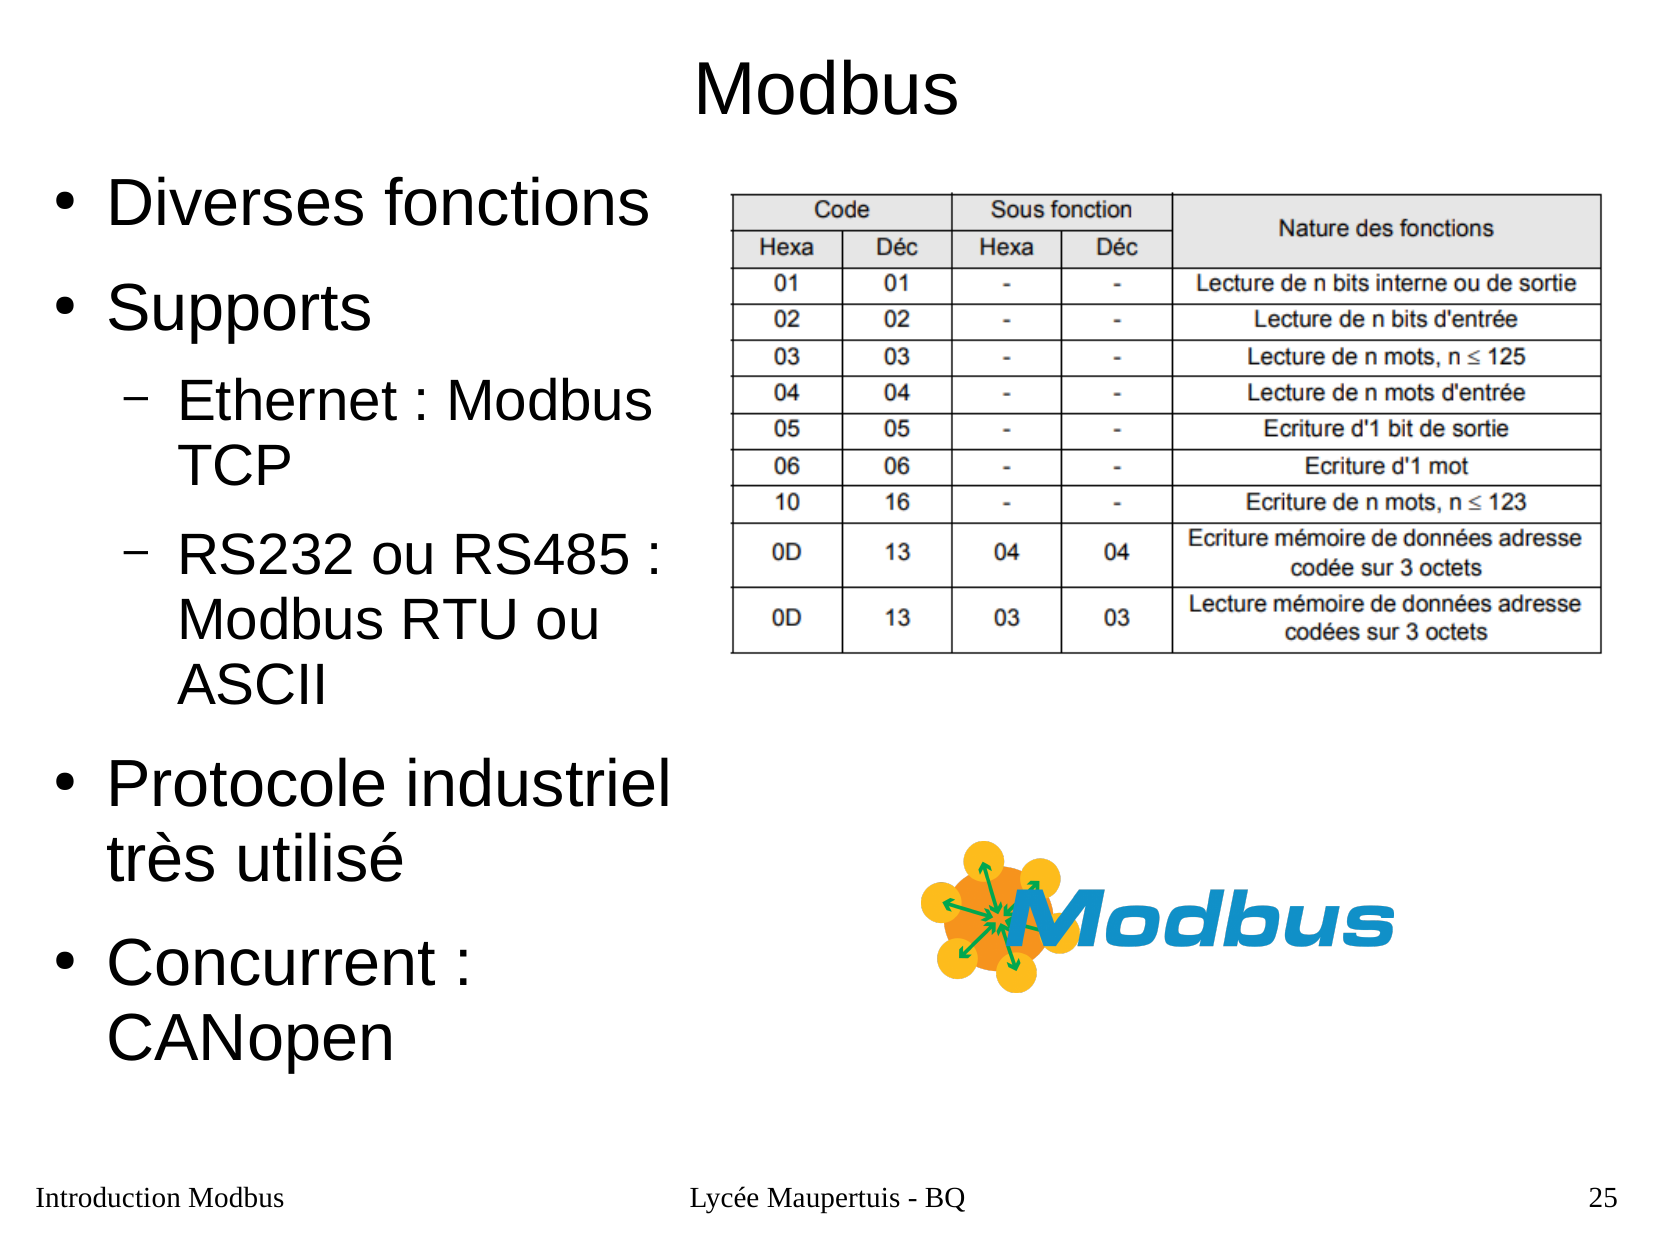

# Modbus
Diverses fonctions
Supports
Ethernet : Modbus TCP
RS232 ou RS485 : Modbus RTU ou ASCII
Protocole industriel très utilisé
Concurrent : CANopen
Introduction Modbus
Lycée Maupertuis - BQ
25